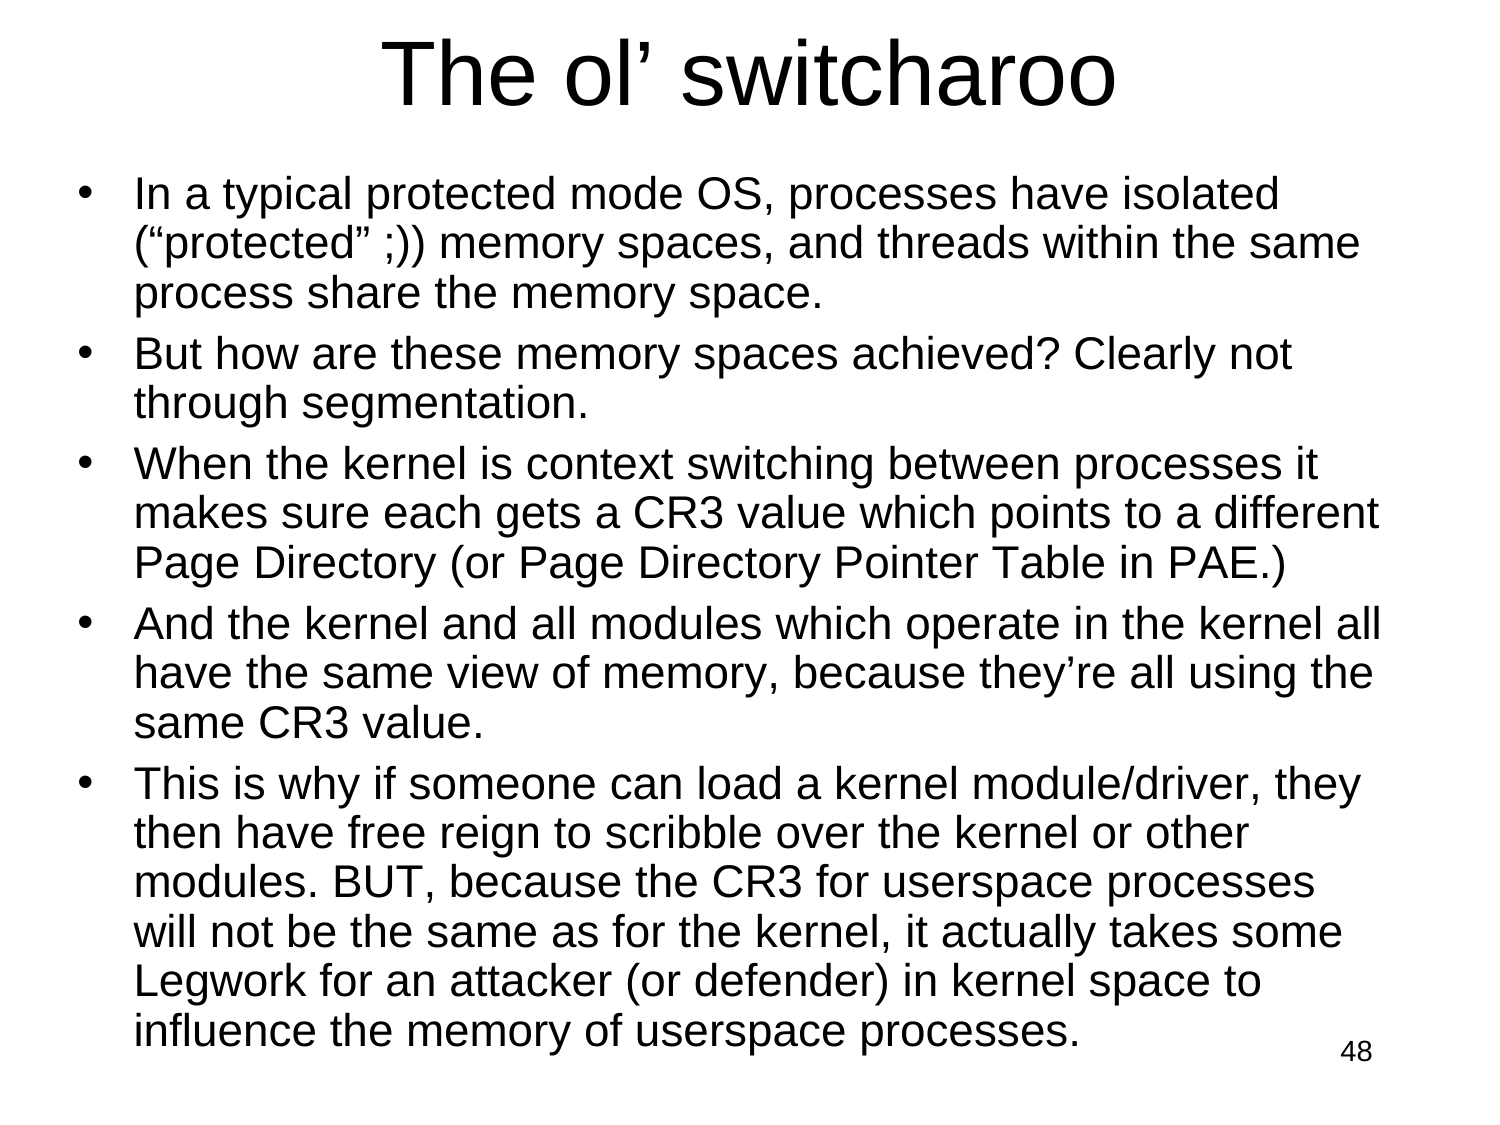

# The ol’ switcharoo
In a typical protected mode OS, processes have isolated (“protected” ;)) memory spaces, and threads within the same process share the memory space.
But how are these memory spaces achieved? Clearly not through segmentation.
When the kernel is context switching between processes it makes sure each gets a CR3 value which points to a different Page Directory (or Page Directory Pointer Table in PAE.)
And the kernel and all modules which operate in the kernel all have the same view of memory, because they’re all using the same CR3 value.
This is why if someone can load a kernel module/driver, they then have free reign to scribble over the kernel or other modules. BUT, because the CR3 for userspace processes will not be the same as for the kernel, it actually takes some Legwork for an attacker (or defender) in kernel space to influence the memory of userspace processes.